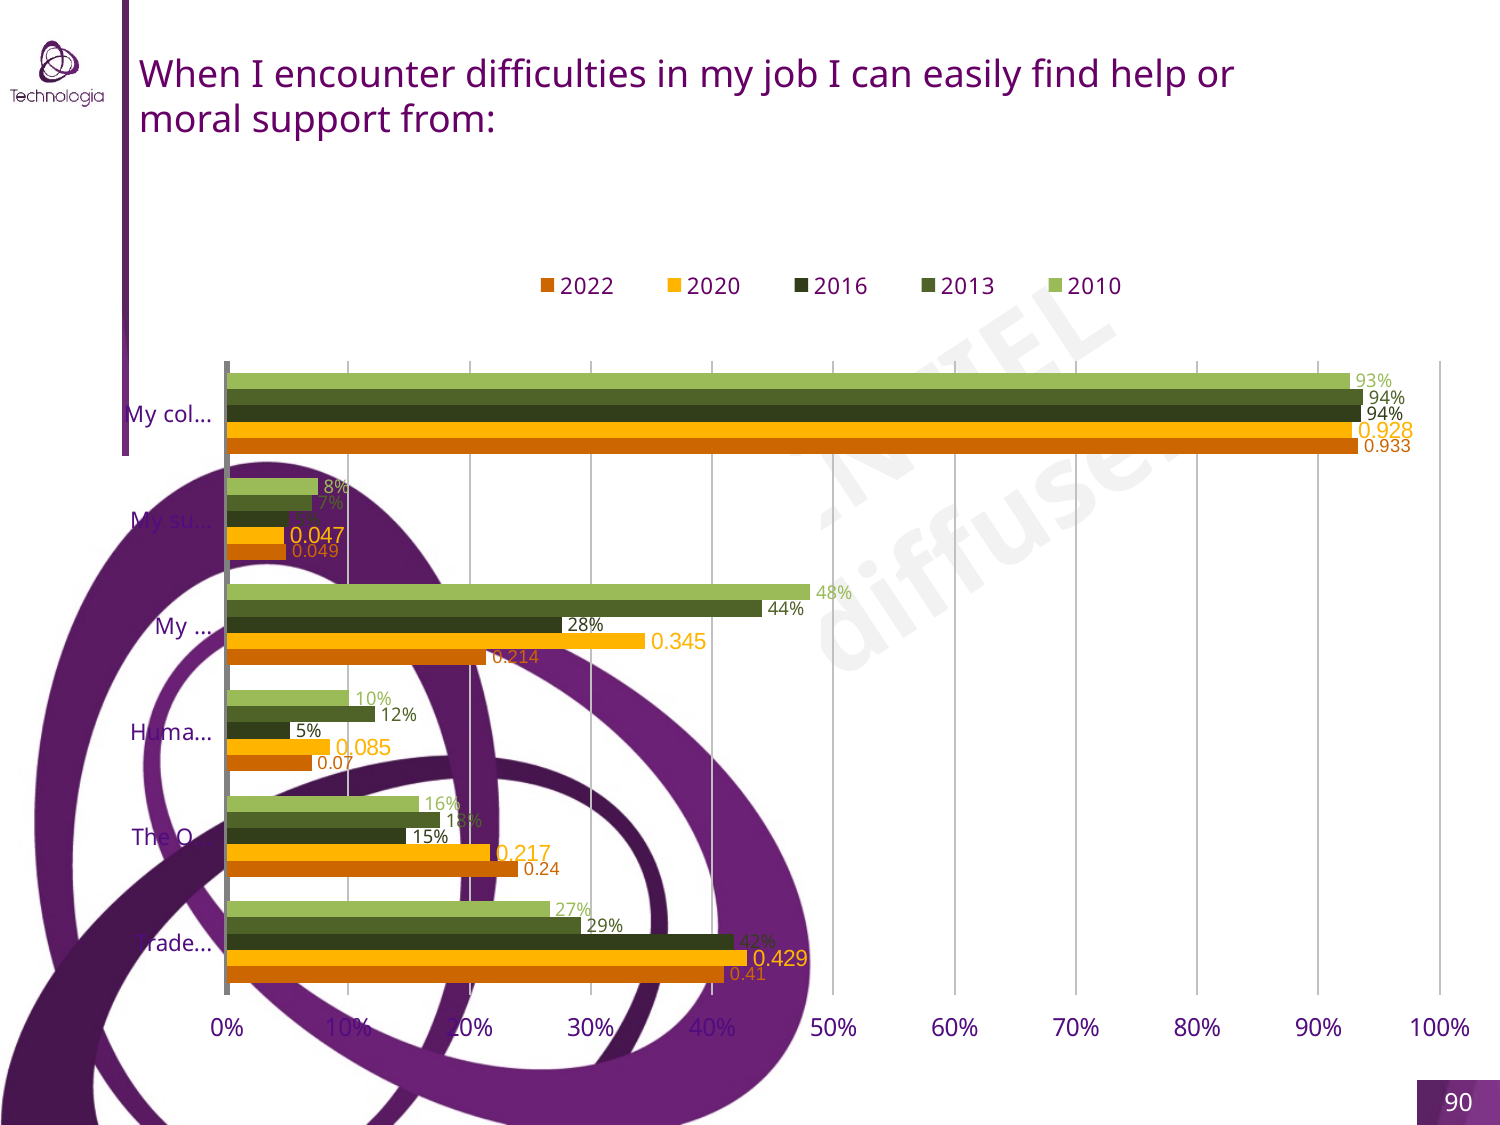

# When I encounter difficulties in my job I can easily find help or moral support from:
### Chart
| Category | 2010 | 2013 | 2016 | 2020 | 2022 |
|---|---|---|---|---|---|
| My colleagues | 0.926 | 0.936952714535902 | 0.935 | 0.928 | 0.933 |
| My subordinates | 0.075 | 0.0700525394045534 | 0.051 | 0.047 | 0.049 |
| My management | 0.481 | 0.441330998248686 | 0.276 | 0.345 | 0.214 |
| Human Resources | 0.101 | 0.122008172796264 | 0.052 | 0.085 | 0.07 |
| The Occupational Health Service | 0.158 | 0.175715119673088 | 0.148 | 0.217 | 0.24 |
| Trade Unions or Staff Representatives | 0.266 | 0.291885580852306 | 0.418 | 0.429 | 0.41 |